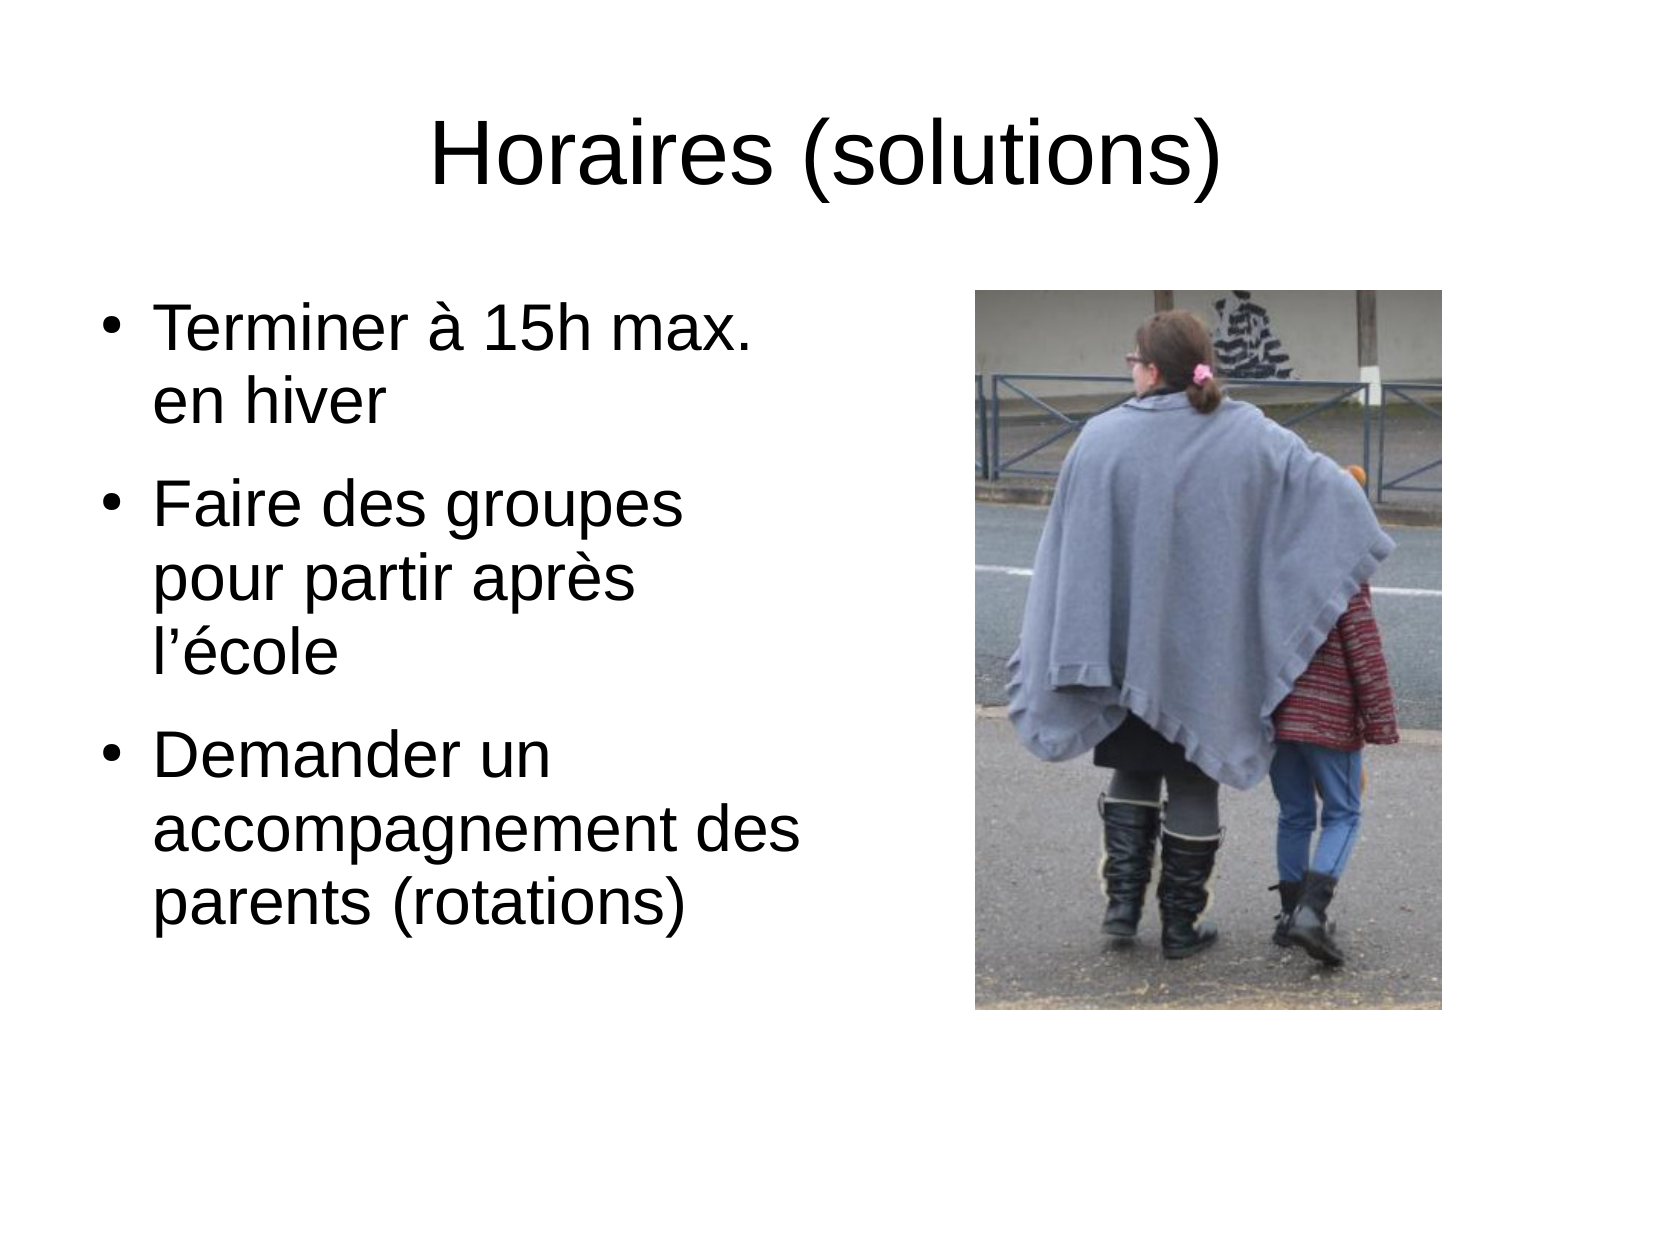

# Horaires (solutions)
Terminer à 15h max. en hiver
Faire des groupes pour partir après l’école
Demander un accompagnement des parents (rotations)